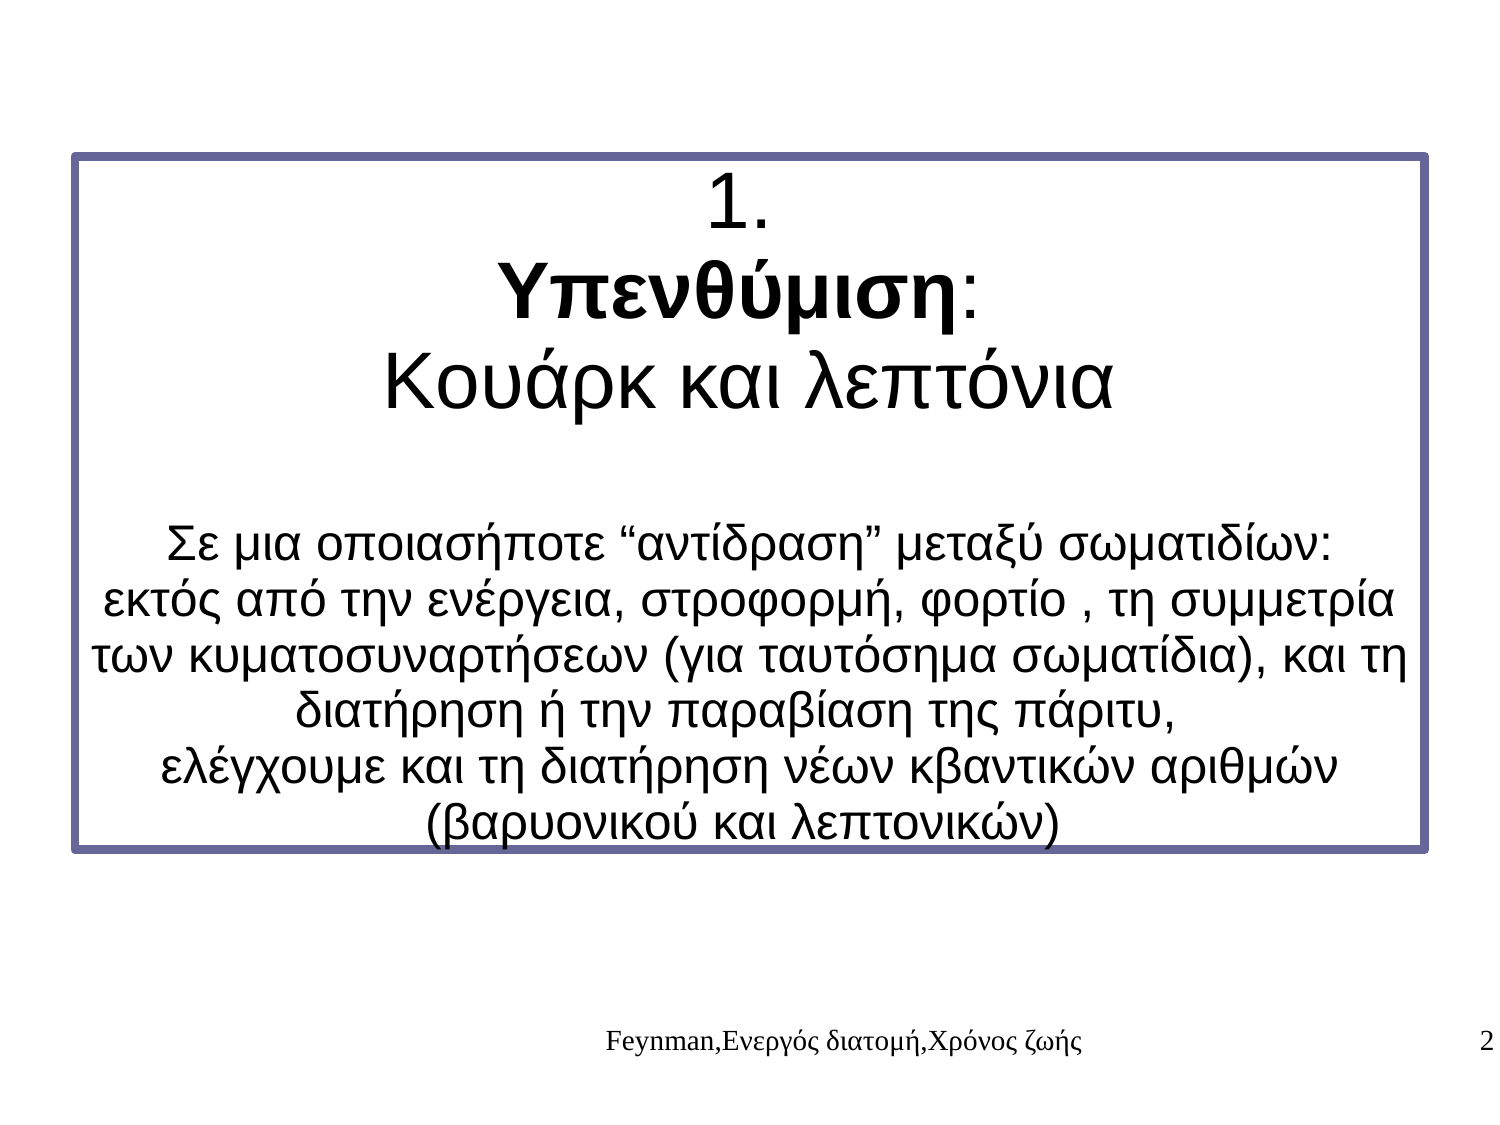

# 1. Υπενθύμιση: Κουάρκ και λεπτόνια Σε μια οποιασήποτε “αντίδραση” μεταξύ σωματιδίων: εκτός από την ενέργεια, στροφορμή, φορτίο , τη συμμετρία των κυματοσυναρτήσεων (για ταυτόσημα σωματίδια), και τη διατήρηση ή την παραβίαση της πάριτυ, ελέγχουμε και τη διατήρηση νέων κβαντικών αριθμών (βαρυονικού και λεπτονικών)
Feynman,Eνεργός διατομή,Xρόνος ζωής
2